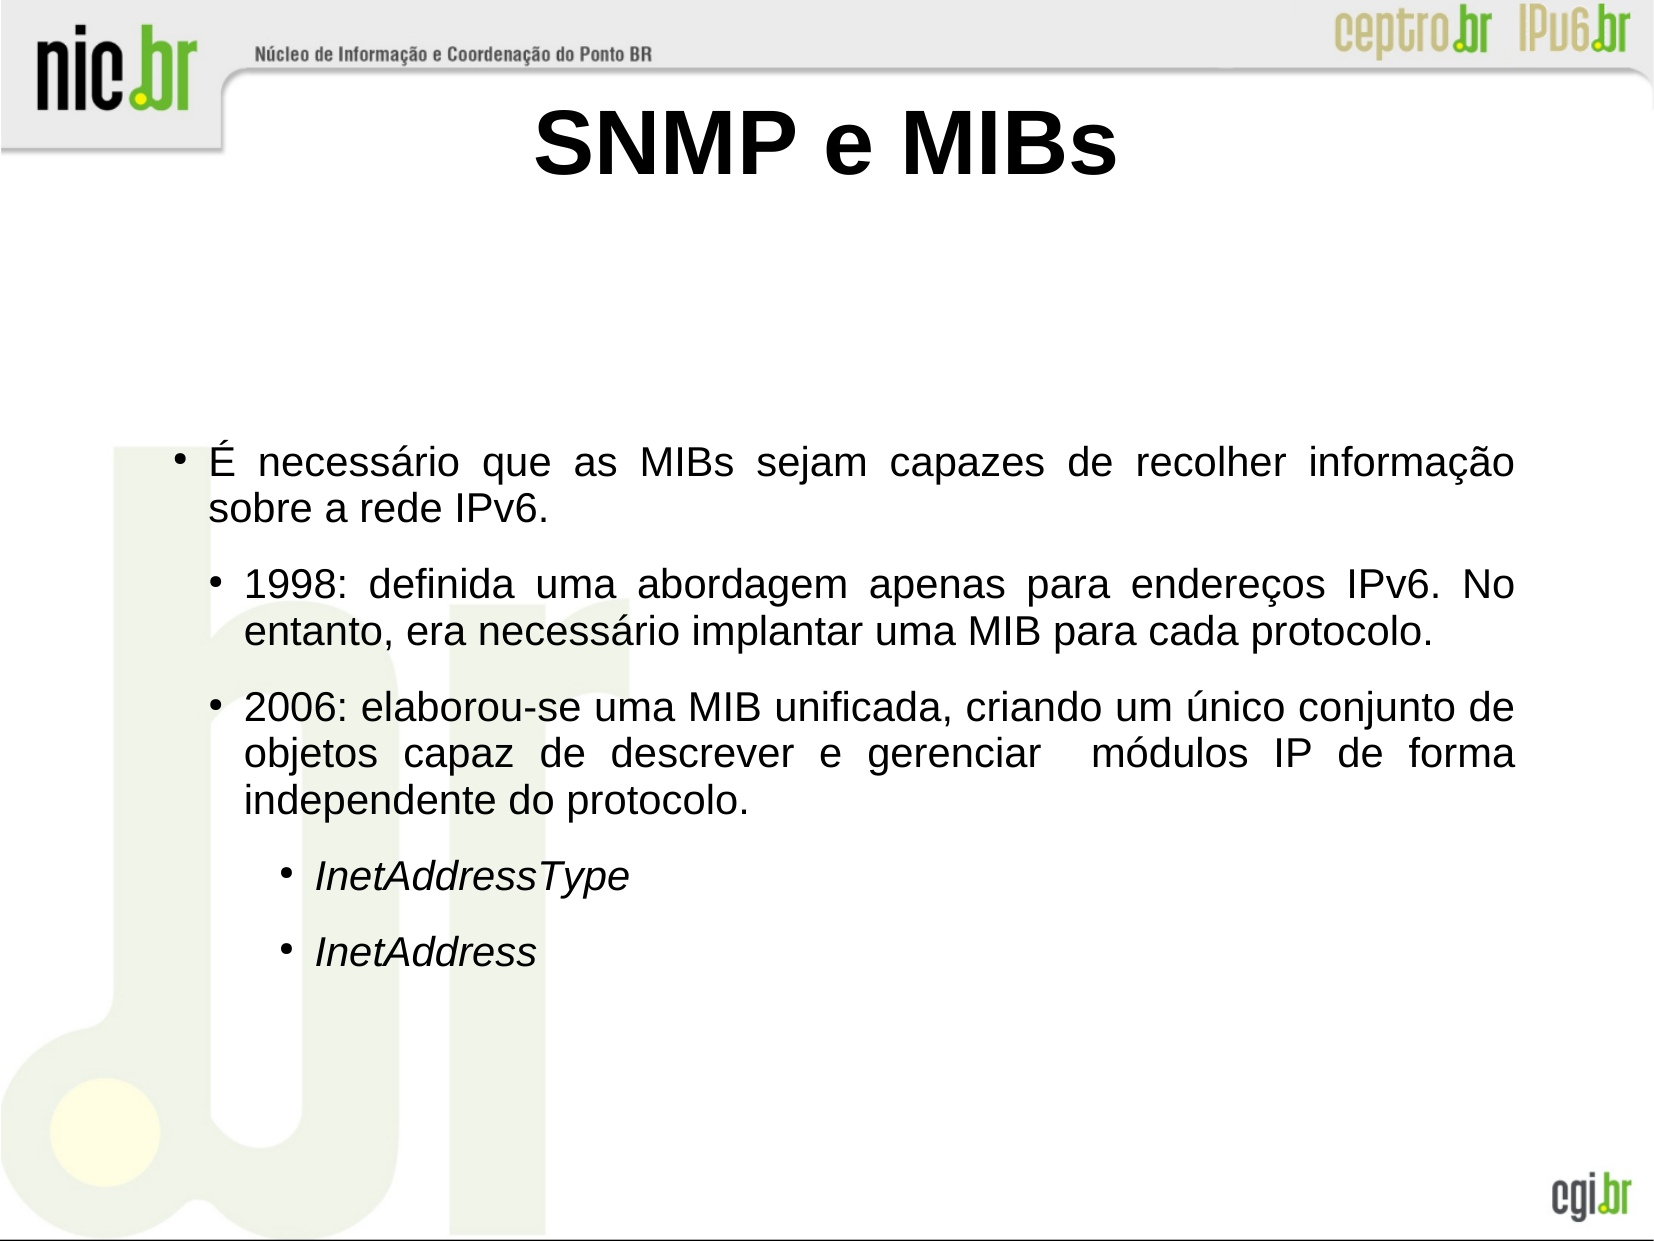

SNMP e MIBs
É necessário que as MIBs sejam capazes de recolher informação sobre a rede IPv6.
1998: definida uma abordagem apenas para endereços IPv6. No entanto, era necessário implantar uma MIB para cada protocolo.
2006: elaborou-se uma MIB unificada, criando um único conjunto de objetos capaz de descrever e gerenciar módulos IP de forma independente do protocolo.
InetAddressType
InetAddress